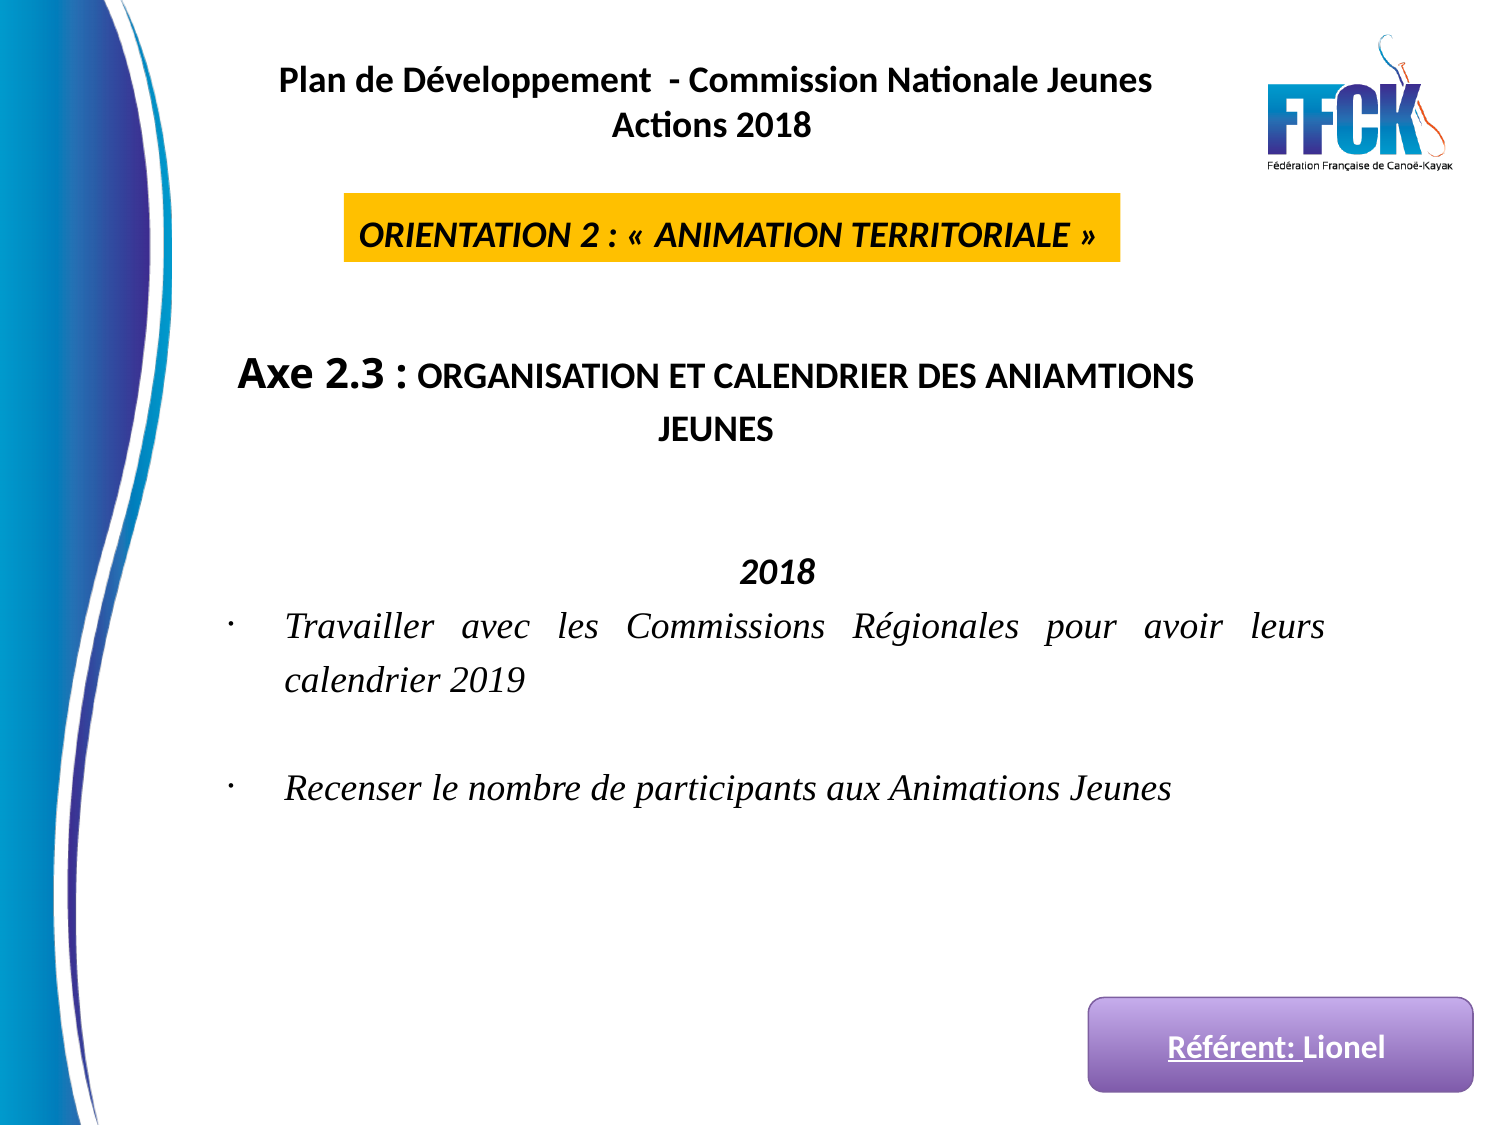

Plan de Développement - Commission Nationale Jeunes
Actions 2018
ORIENTATION 2 : « ANIMATION TERRITORIALE »
Axe 2.3 : ORGANISATION ET CALENDRIER DES ANIAMTIONS JEUNES
2018
Travailler avec les Commissions Régionales pour avoir leurs calendrier 2019
Recenser le nombre de participants aux Animations Jeunes
Référent: Lionel